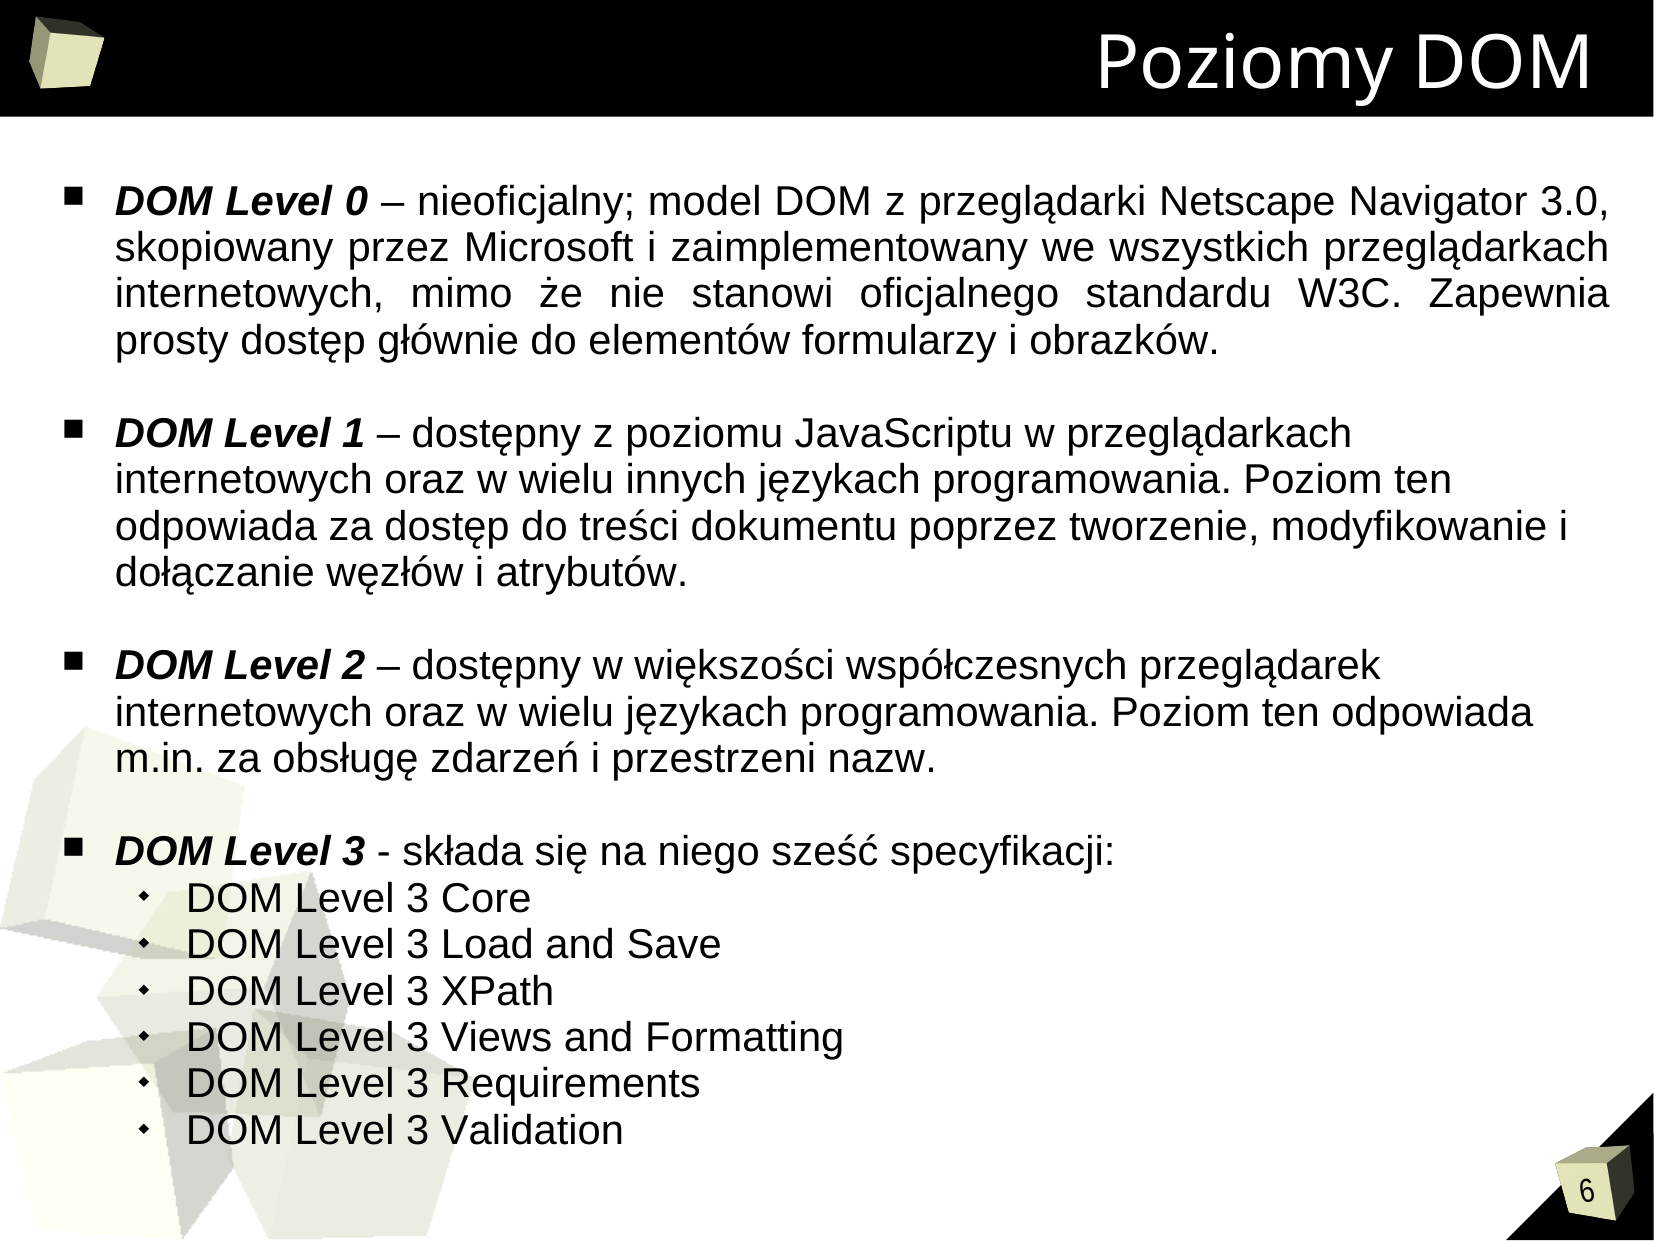

# Poziomy DOM
DOM Level 0 – nieoficjalny; model DOM z przeglądarki Netscape Navigator 3.0, skopiowany przez Microsoft i zaimplementowany we wszystkich przeglądarkach internetowych, mimo że nie stanowi oficjalnego standardu W3C. Zapewnia prosty dostęp głównie do elementów formularzy i obrazków.
DOM Level 1 – dostępny z poziomu JavaScriptu w przeglądarkach internetowych oraz w wielu innych językach programowania. Poziom ten odpowiada za dostęp do treści dokumentu poprzez tworzenie, modyfikowanie i dołączanie węzłów i atrybutów.
DOM Level 2 – dostępny w większości współczesnych przeglądarek internetowych oraz w wielu językach programowania. Poziom ten odpowiada m.in. za obsługę zdarzeń i przestrzeni nazw.
DOM Level 3 - składa się na niego sześć specyfikacji:
DOM Level 3 Core
DOM Level 3 Load and Save
DOM Level 3 XPath
DOM Level 3 Views and Formatting
DOM Level 3 Requirements
DOM Level 3 Validation